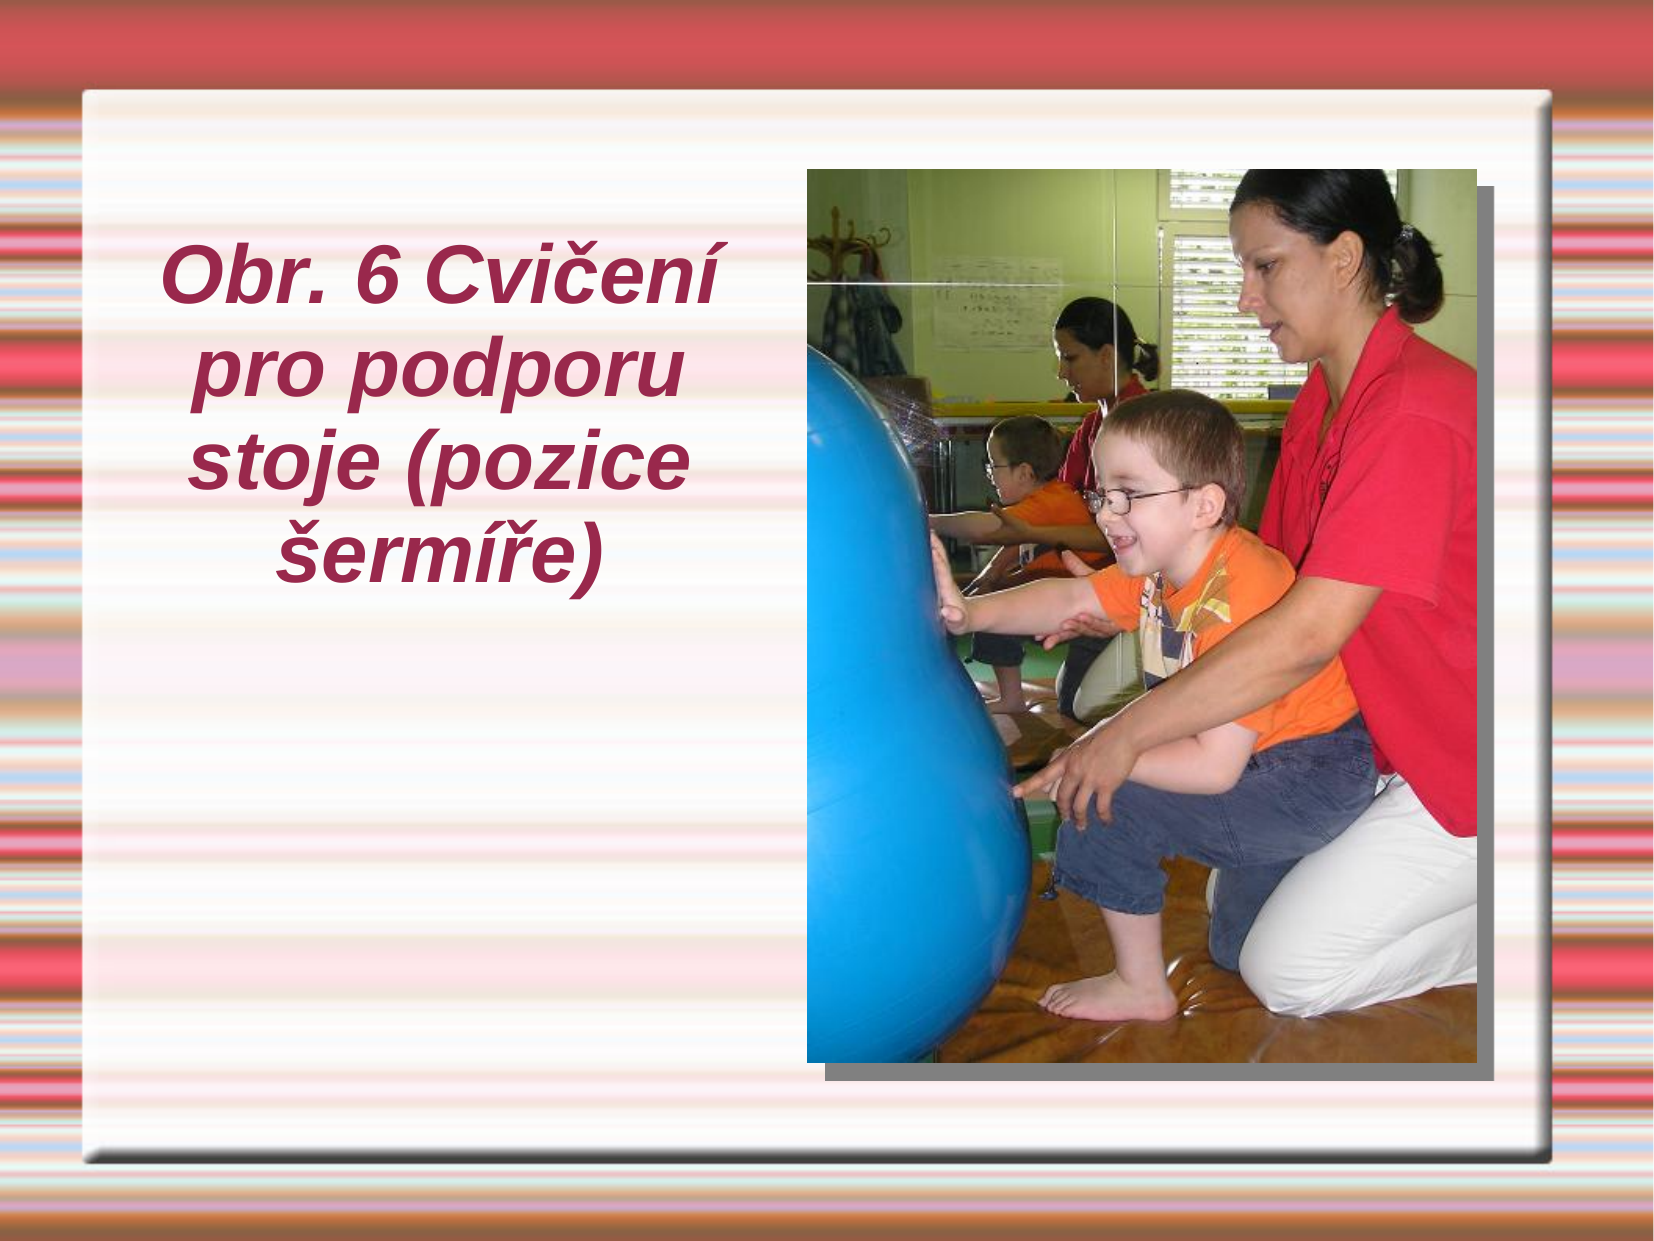

# Obr. 6 Cvičení pro podporu stoje (pozice šermíře)